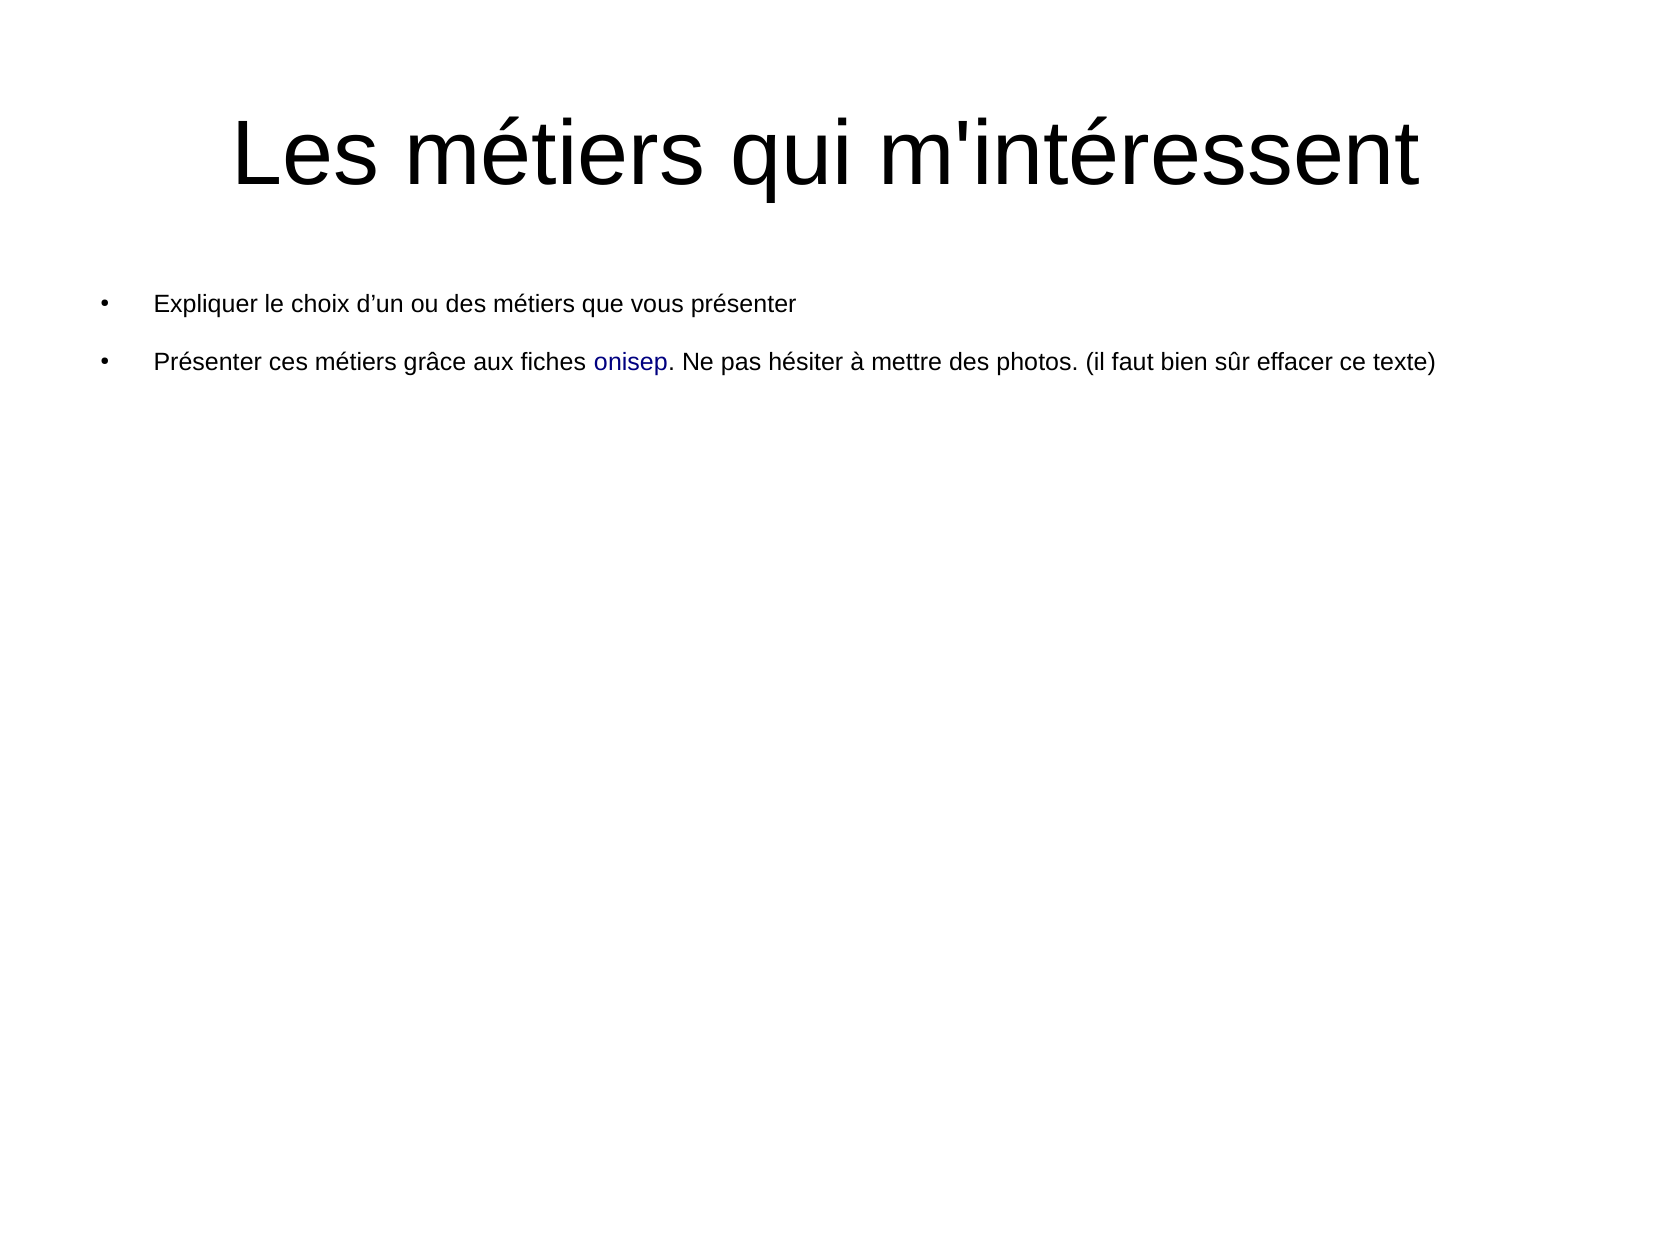

# Les métiers qui m'intéressent
Expliquer le choix d’un ou des métiers que vous présenter
Présenter ces métiers grâce aux fiches onisep. Ne pas hésiter à mettre des photos. (il faut bien sûr effacer ce texte)